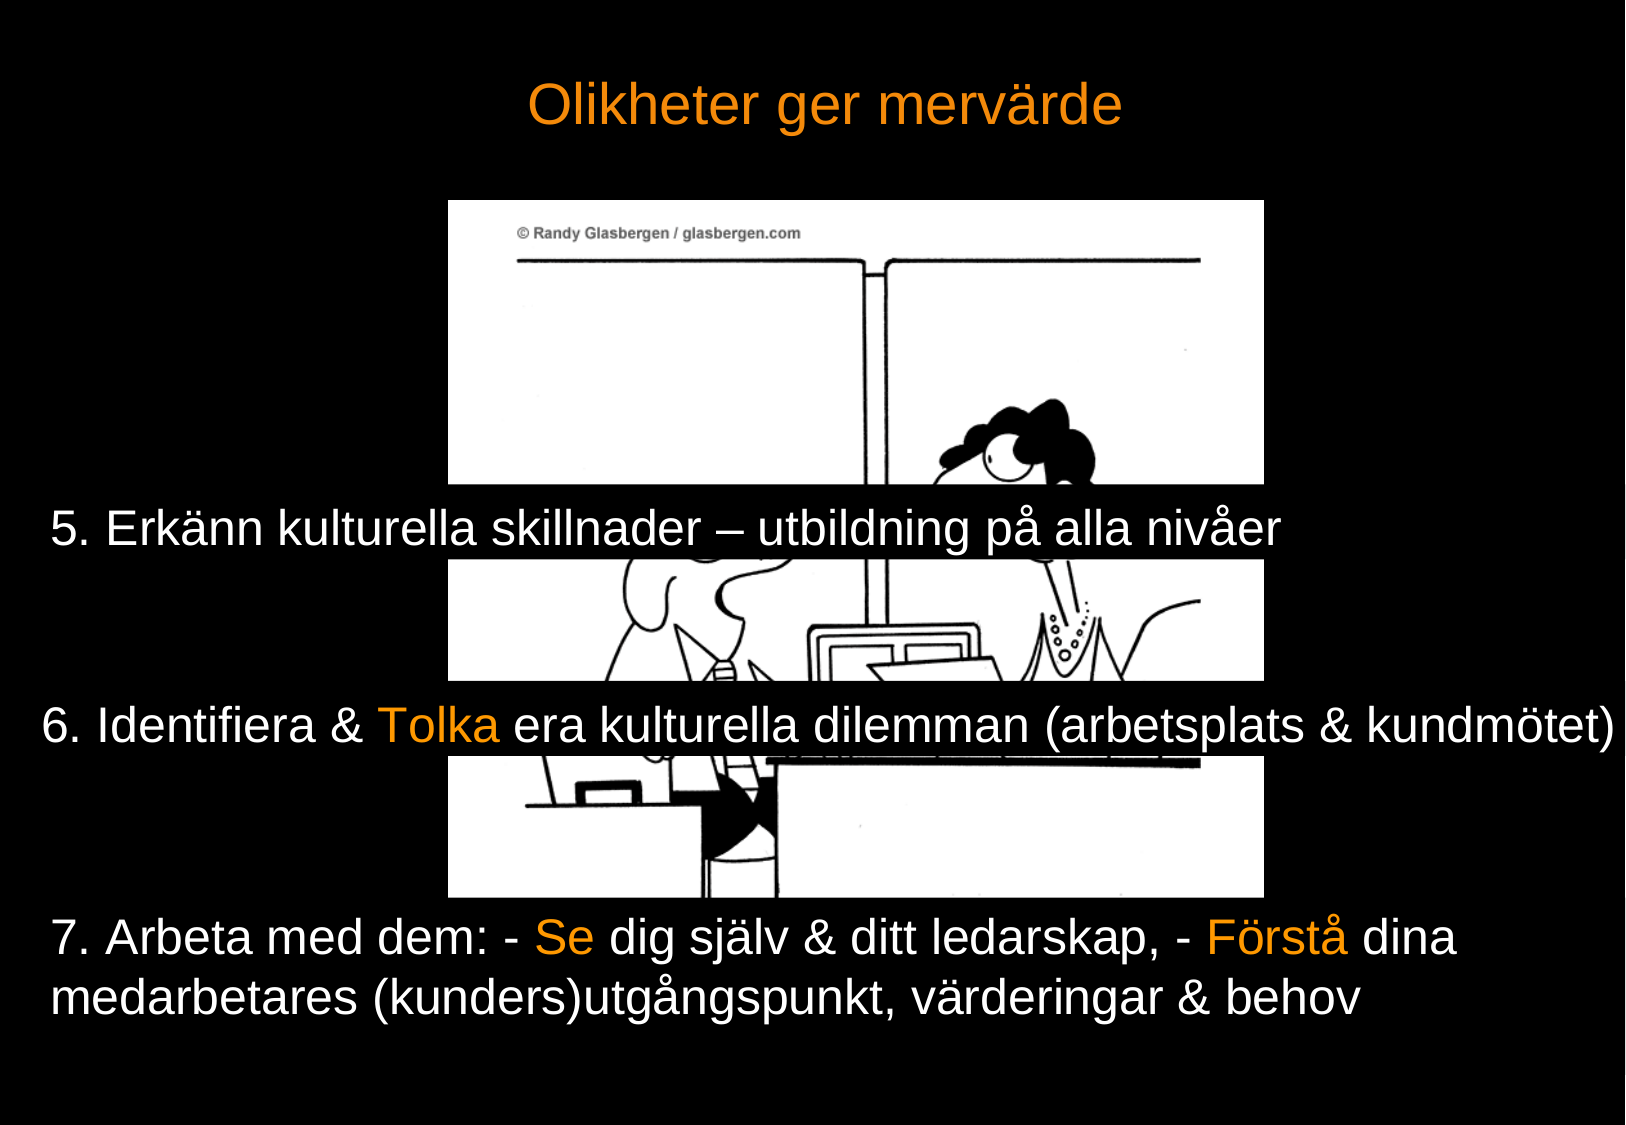

Olikheter ger mervärde
5. Erkänn kulturella skillnader – utbildning på alla nivåer
6. Identifiera & Tolka era kulturella dilemman (arbetsplats & kundmötet)
7. Arbeta med dem: - Se dig själv & ditt ledarskap, - Förstå dina medarbetares (kunders)utgångspunkt, värderingar & behov